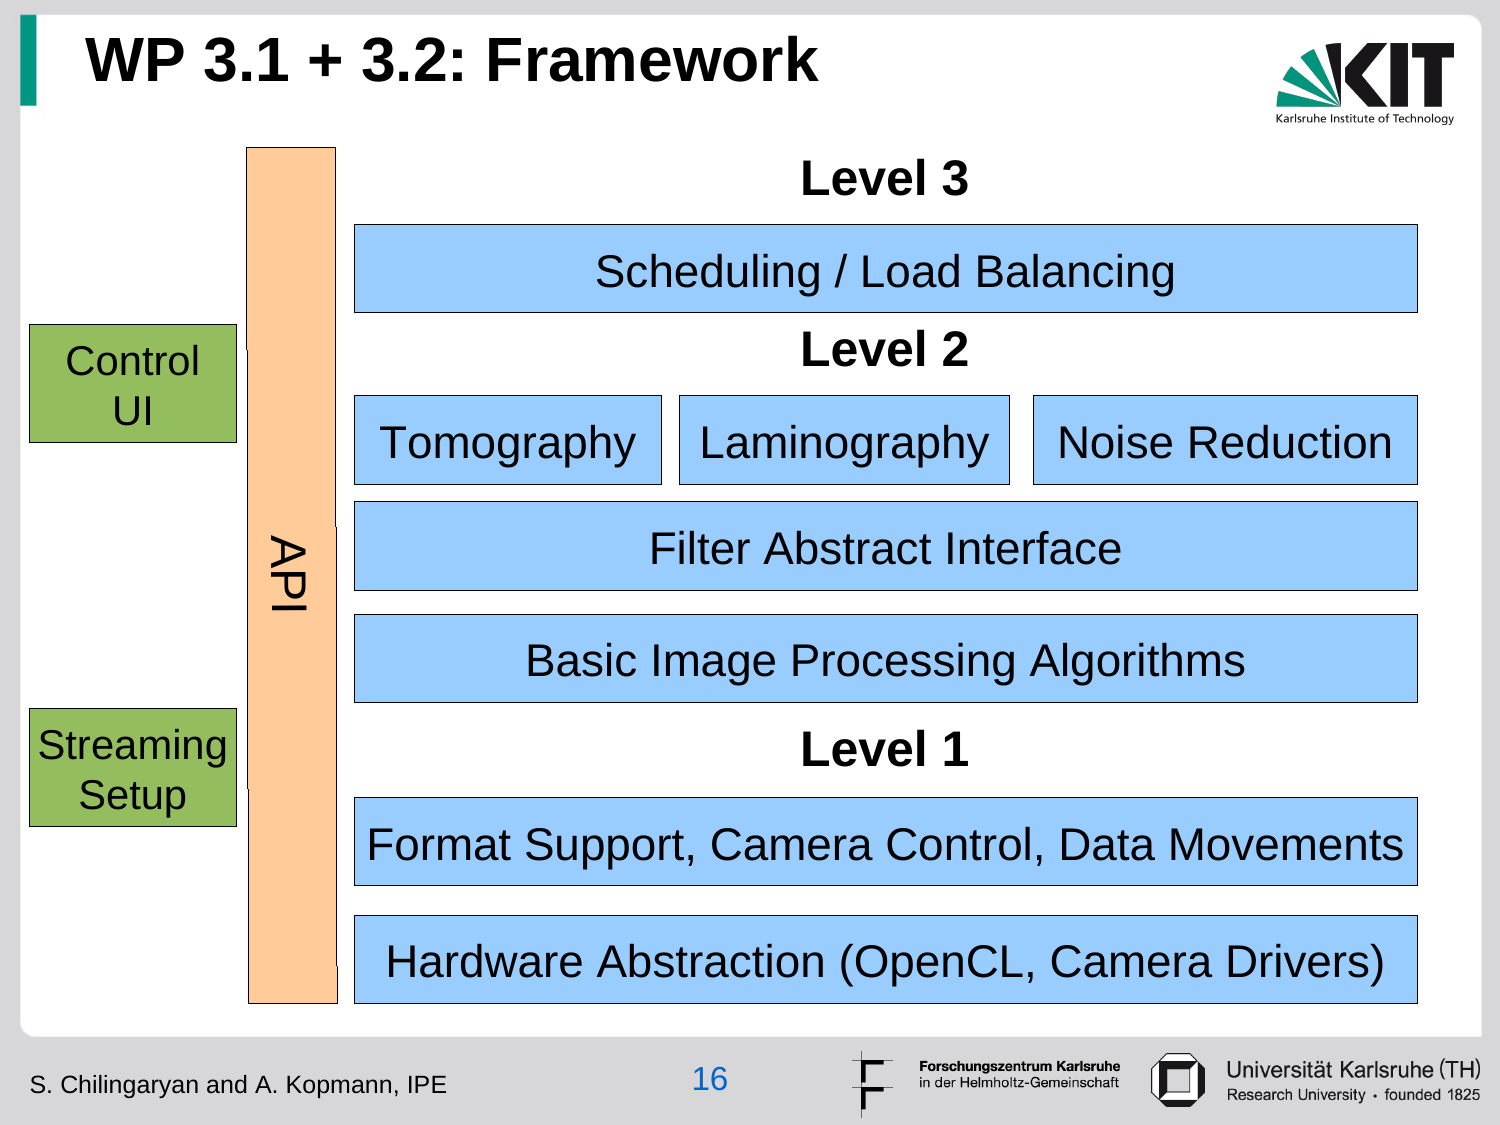

# WP 3.1 + 3.2: Framework
Level 3
Scheduling / Load Balancing
Level 2
Control
UI
Tomography
Laminography
Noise Reduction
Filter Abstract Interface
API
Basic Image Processing Algorithms
Streaming
Setup
Level 1
Format Support, Camera Control, Data Movements
Hardware Abstraction (OpenCL, Camera Drivers)
S. Chilingaryan and A. Kopmann, IPE